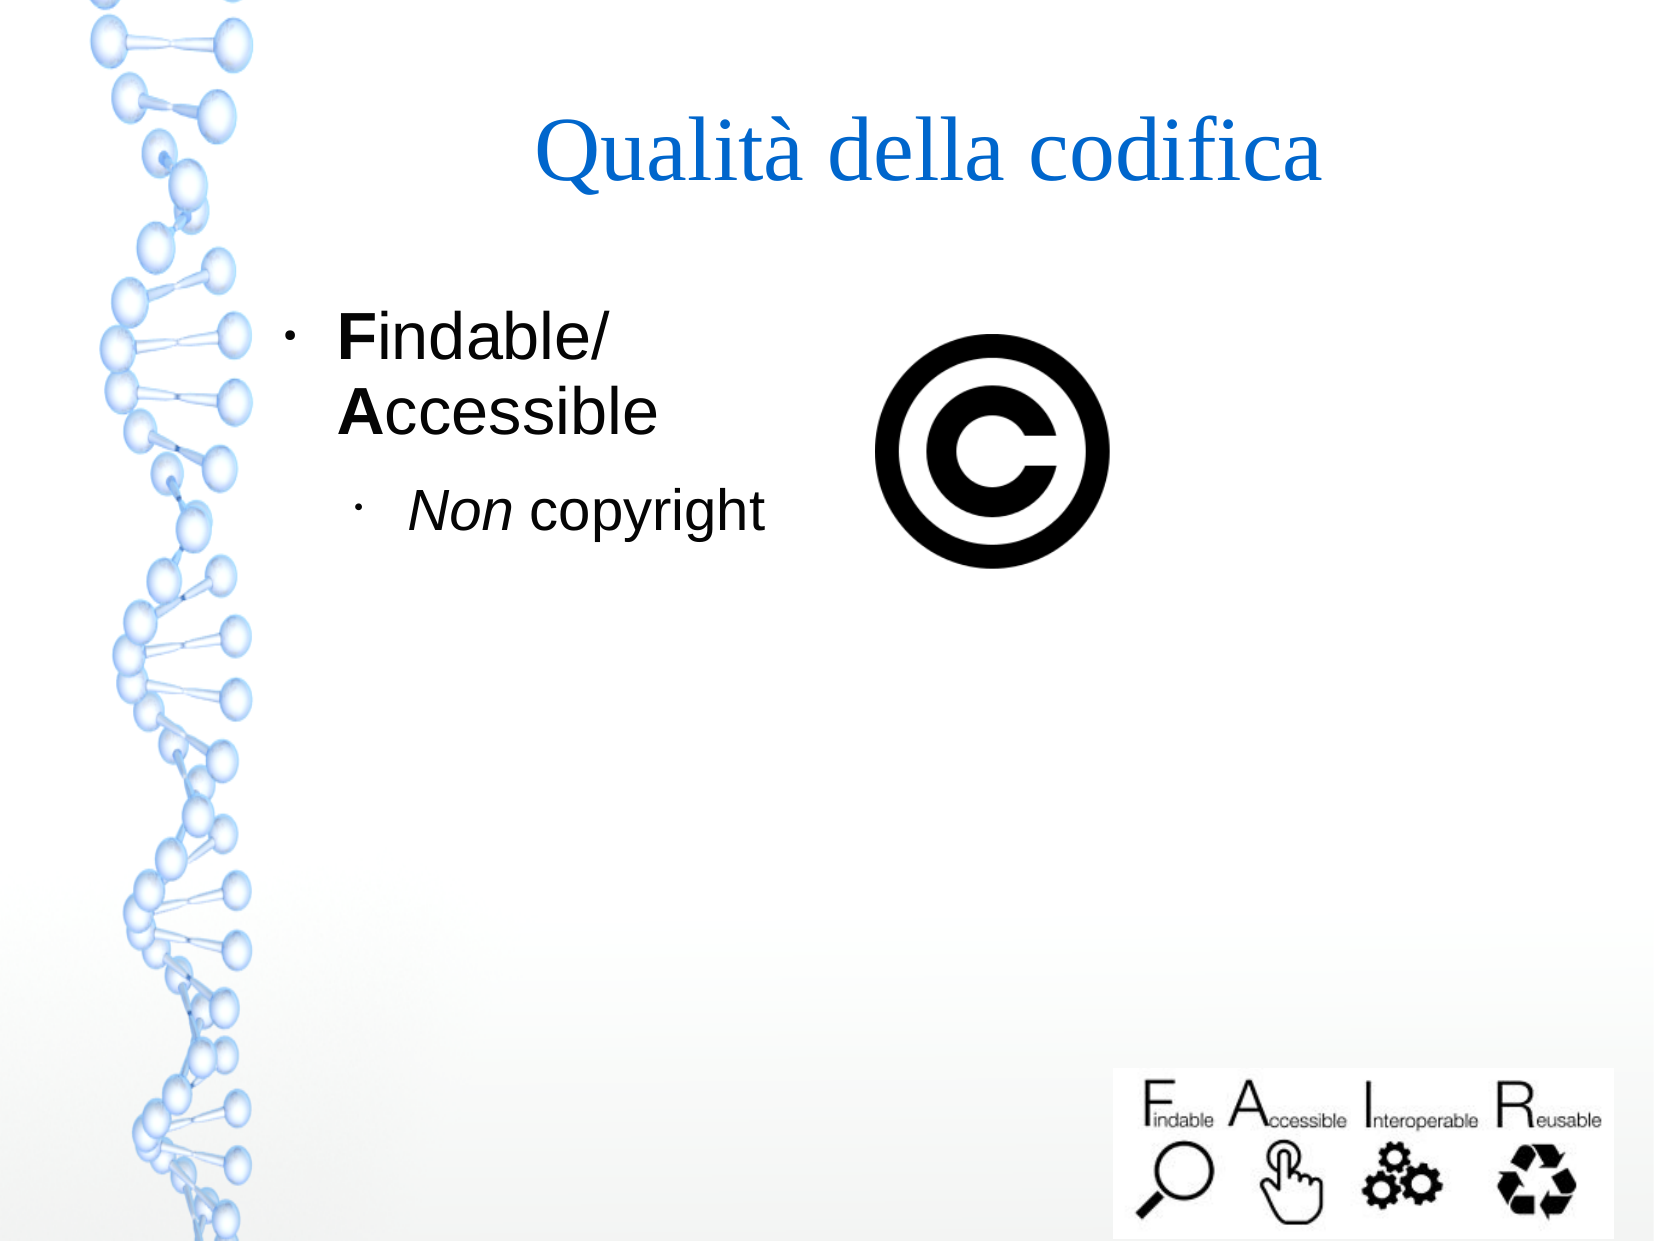

Qualità della codifica
# Findable/Accessible
Non copyright